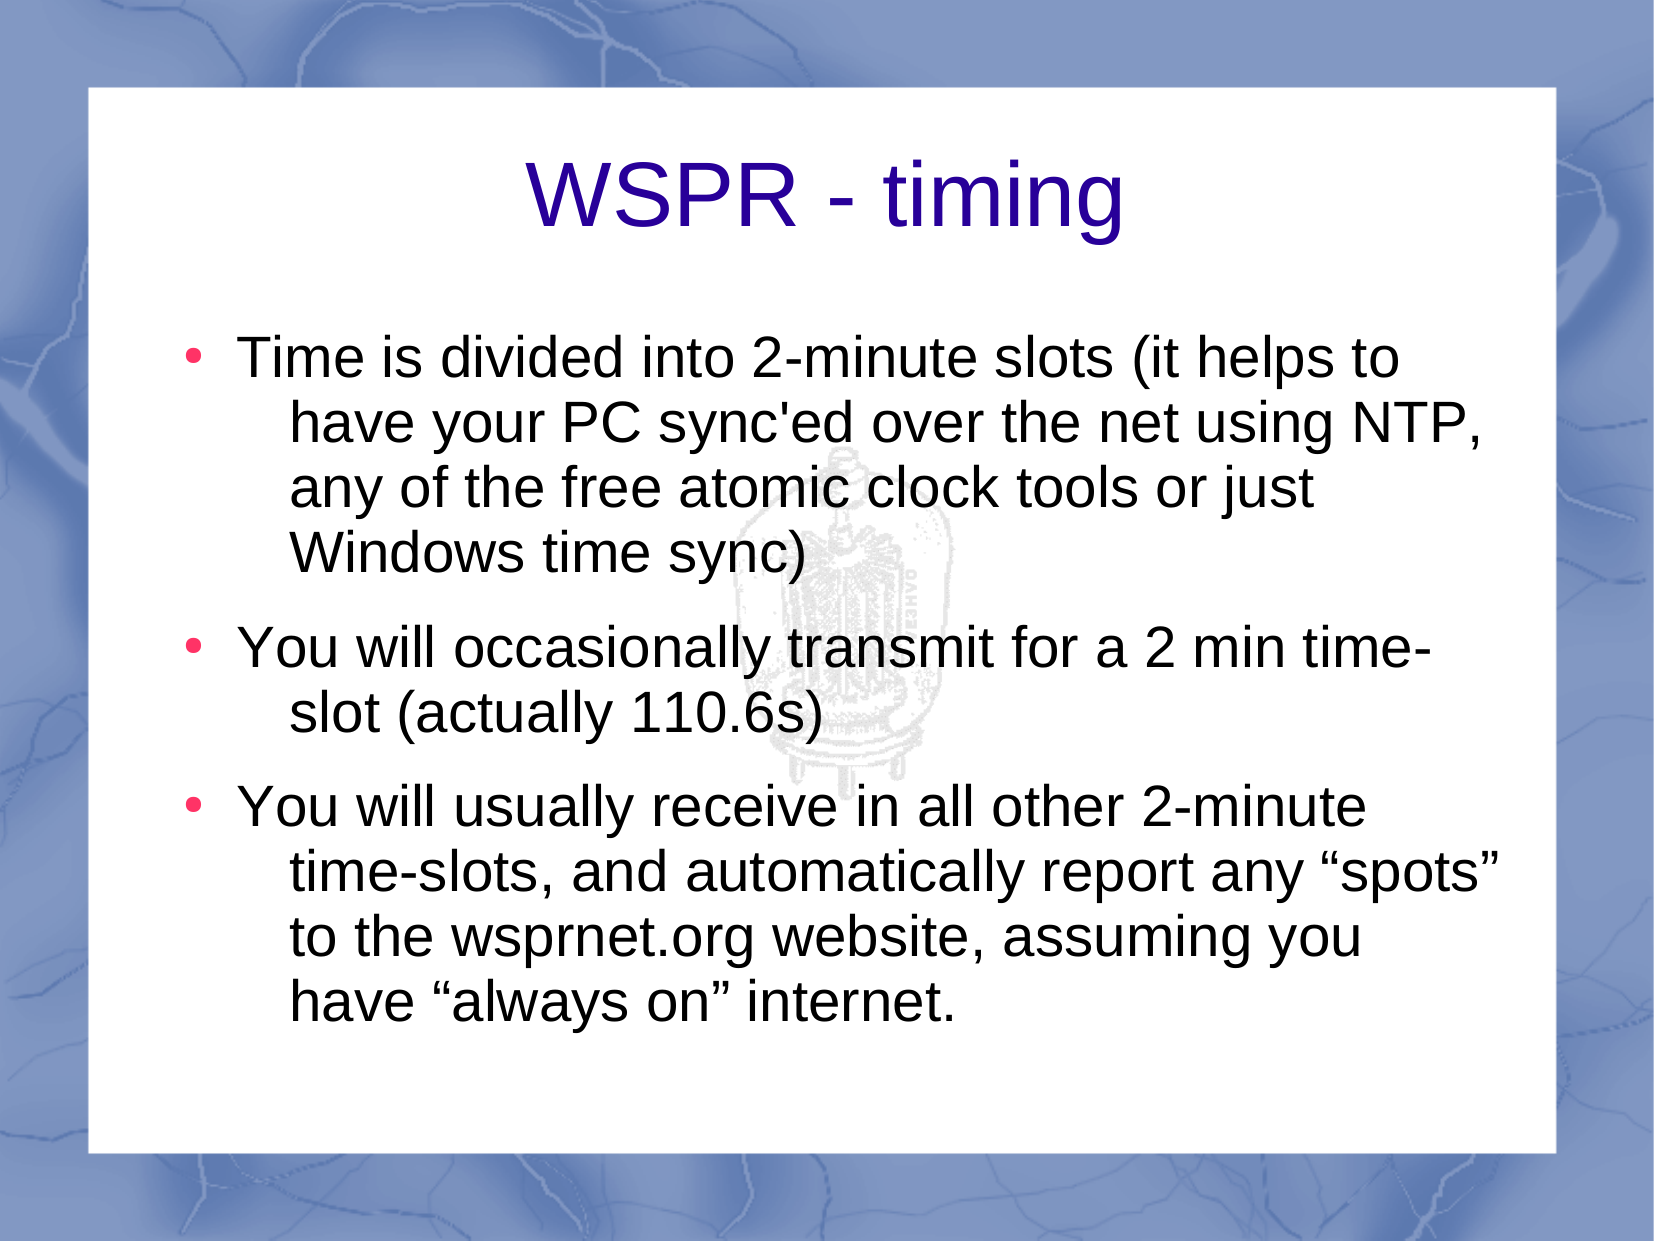

# WSPR - timing
Time is divided into 2-minute slots (it helps to have your PC sync'ed over the net using NTP, any of the free atomic clock tools or just Windows time sync)
You will occasionally transmit for a 2 min time-slot (actually 110.6s)
You will usually receive in all other 2-minute time-slots, and automatically report any “spots” to the wsprnet.org website, assuming you have “always on” internet.